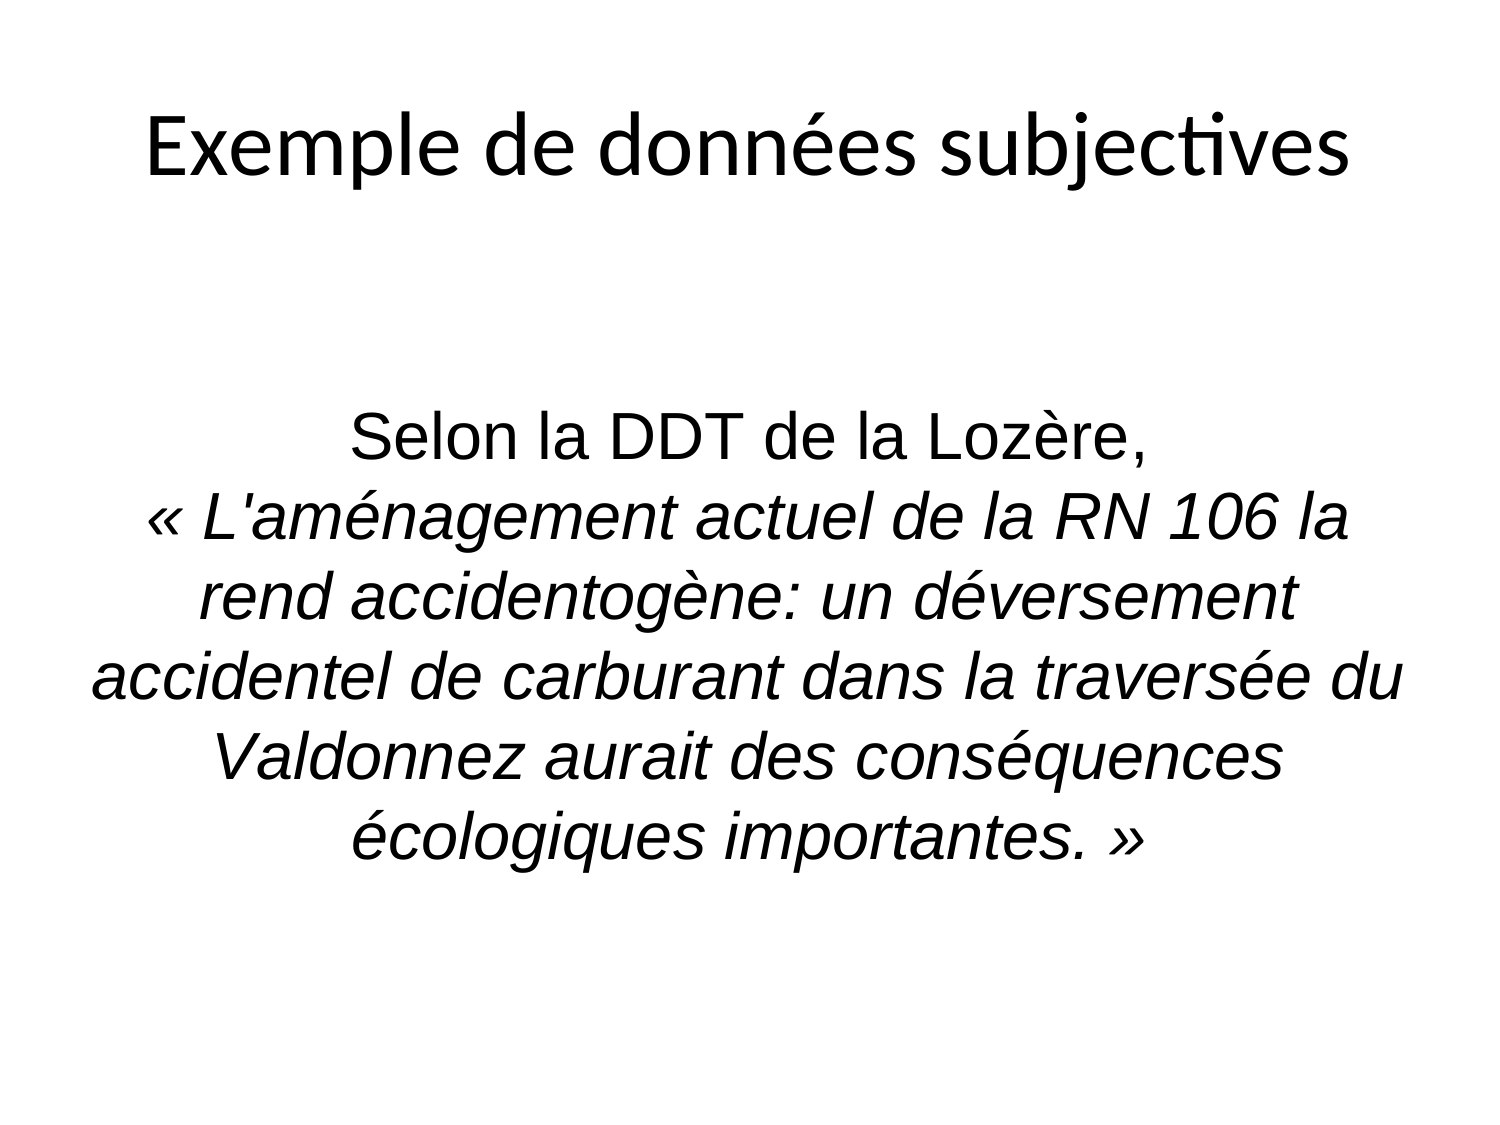

# Exemple de données subjectives
Selon la DDT de la Lozère, « L'aménagement actuel de la RN 106 la rend accidentogène: un déversement accidentel de carburant dans la traversée du Valdonnez aurait des conséquences écologiques importantes. »